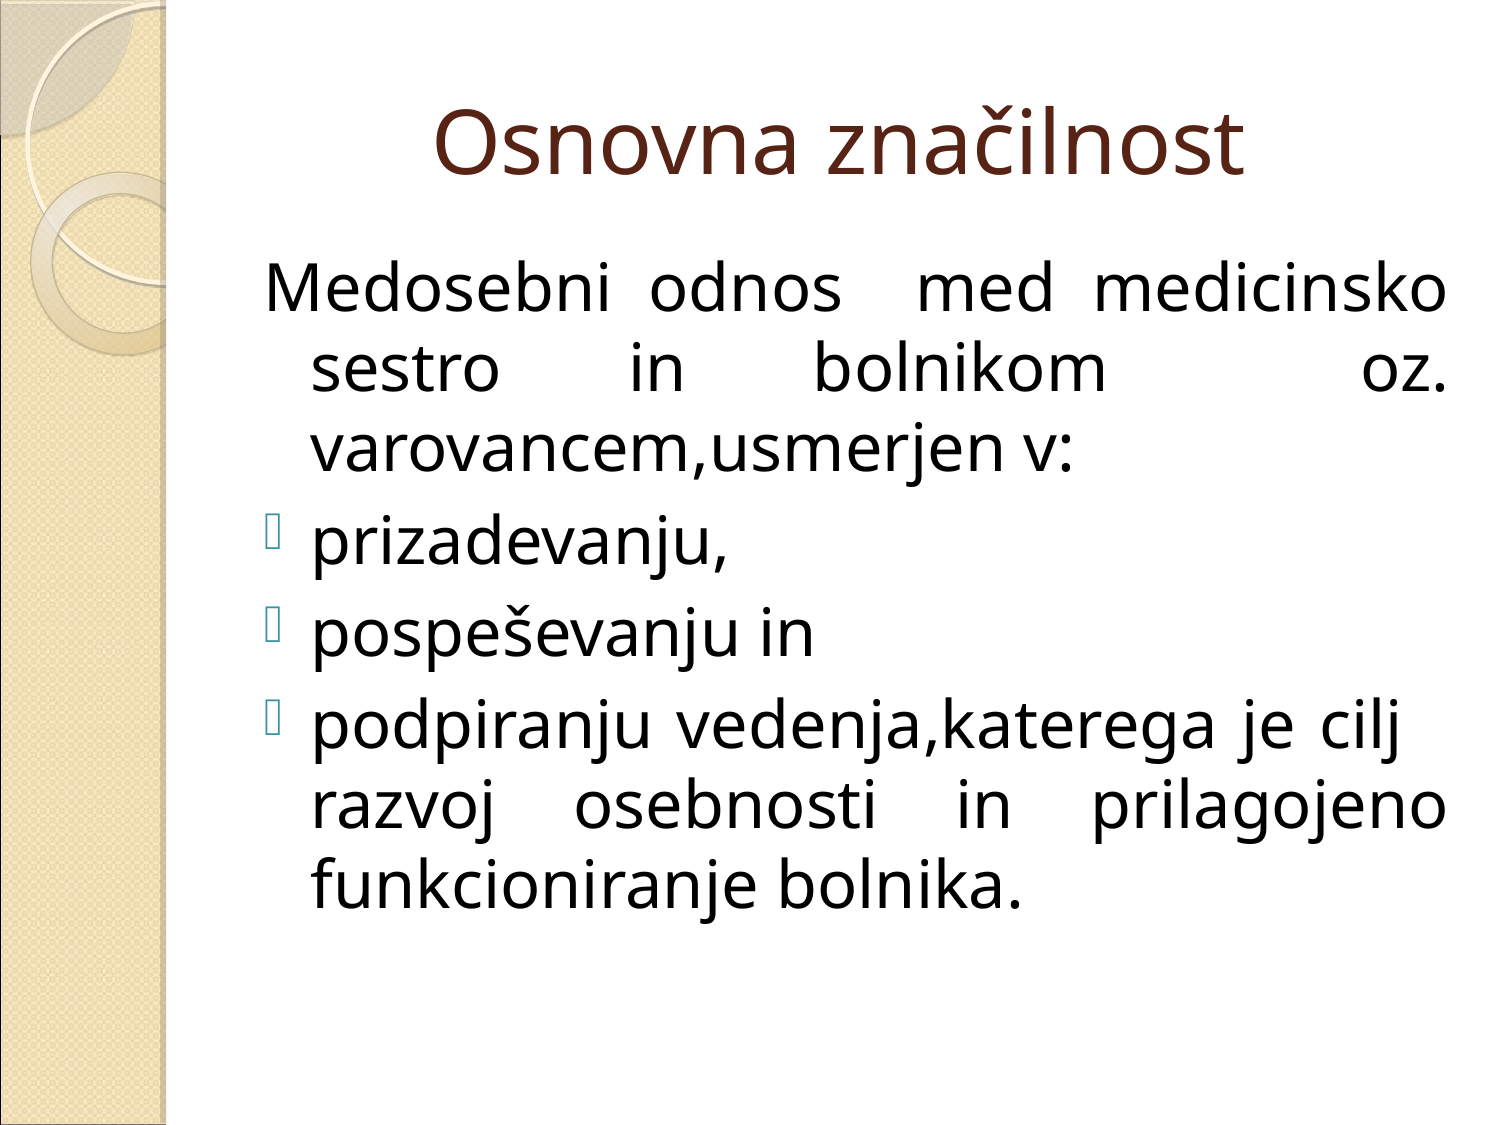

# Osnovna značilnost
Medosebni odnos med medicinsko sestro in bolnikom oz. varovancem,usmerjen v:
prizadevanju,
pospeševanju in
podpiranju vedenja,katerega je cilj razvoj osebnosti in prilagojeno funkcioniranje bolnika.